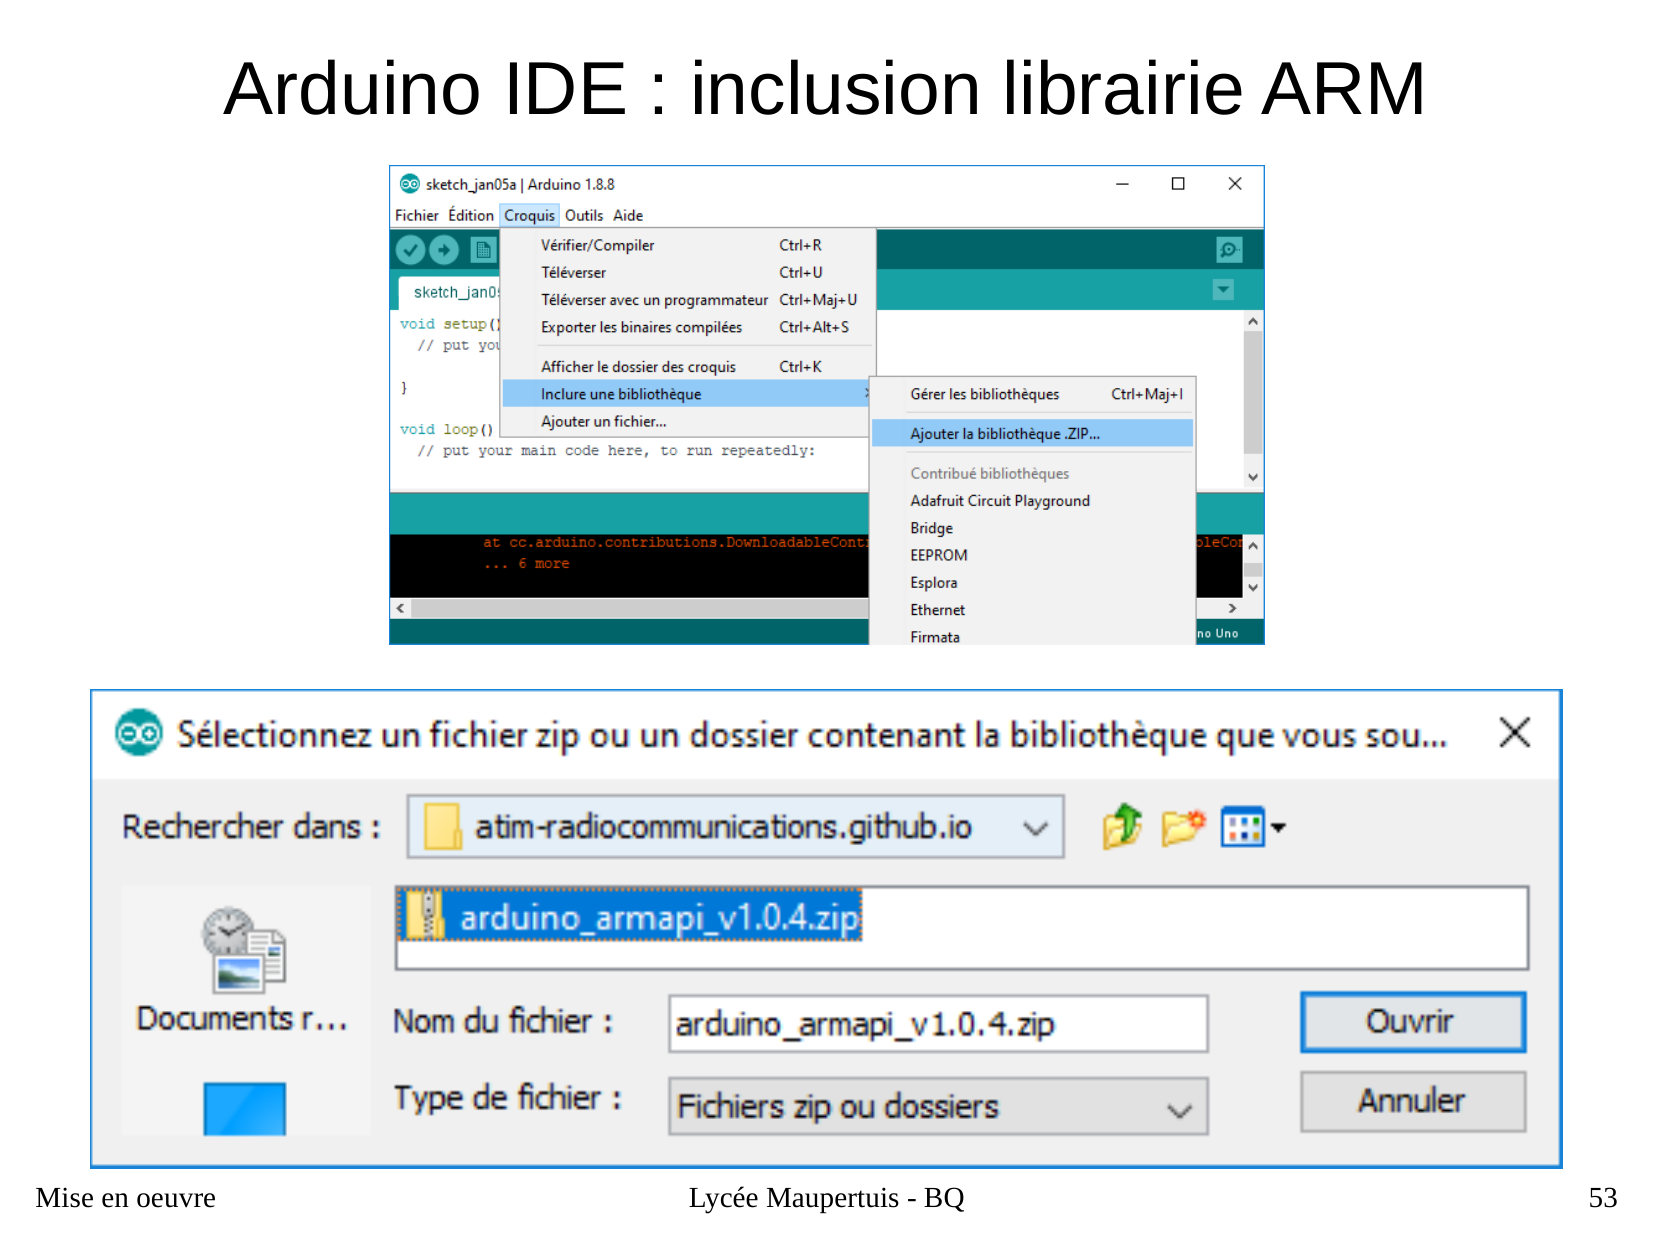

# Arduino IDE : inclusion librairie ARM
Mise en oeuvre
Lycée Maupertuis - BQ
53